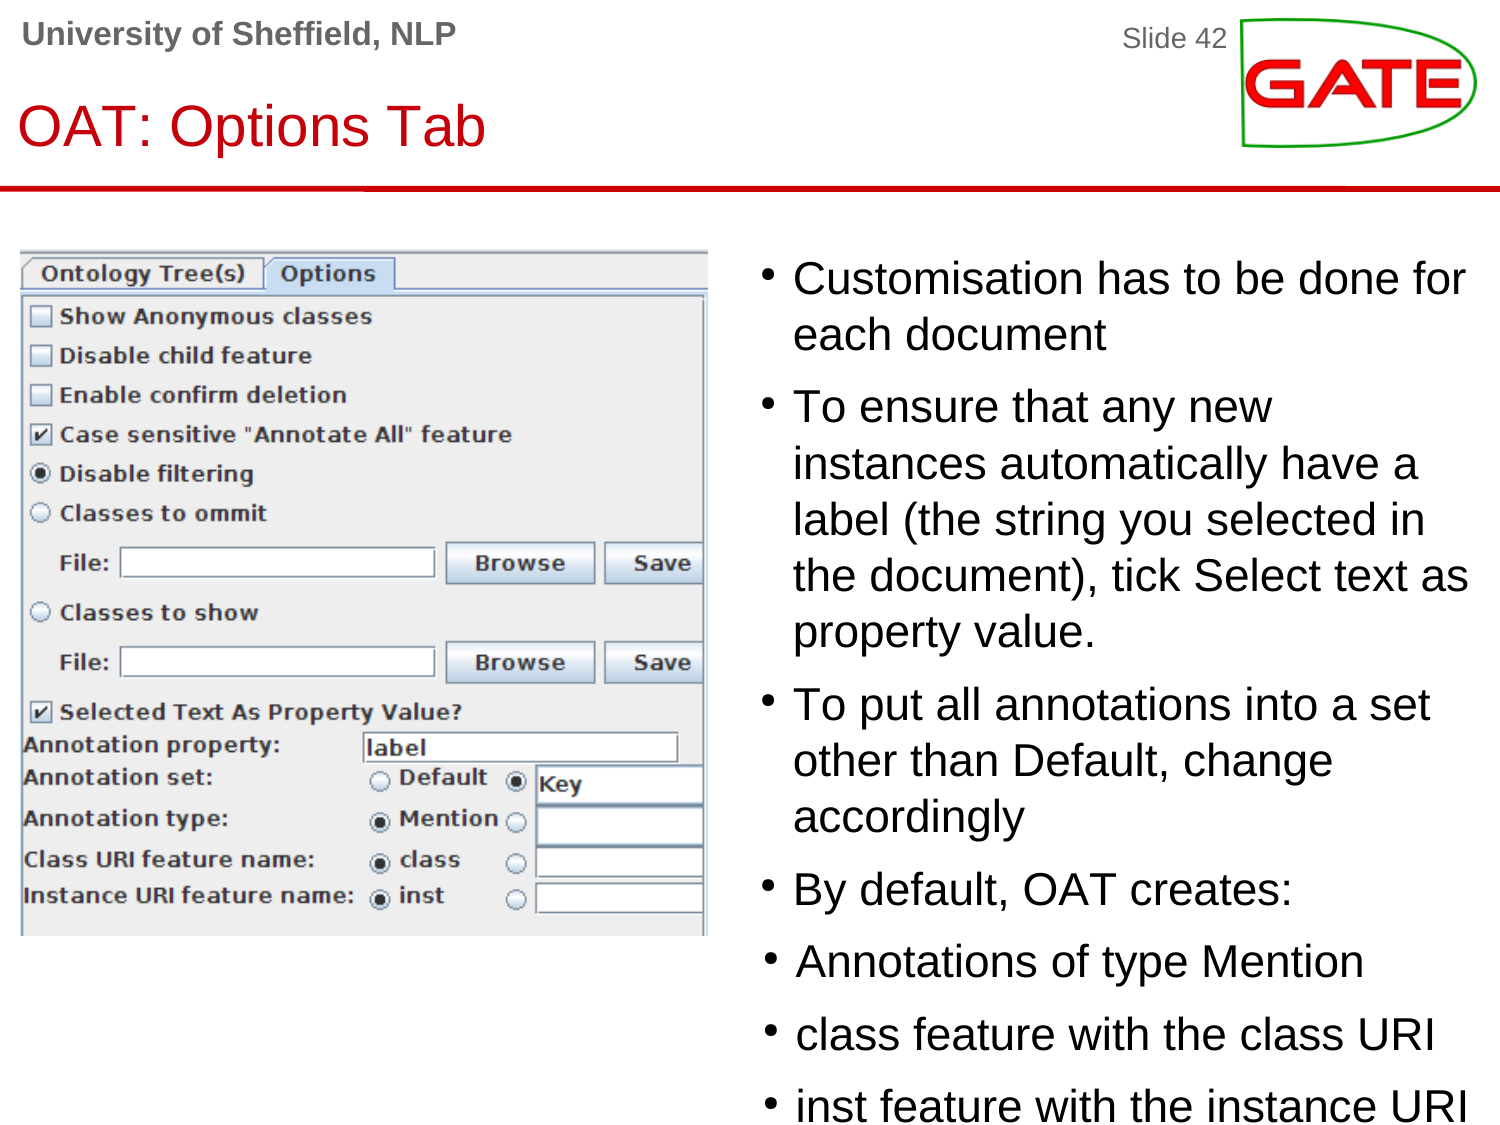

42
# OAT: Options Tab
Customisation has to be done for each document
To ensure that any new instances automatically have a label (the string you selected in the document), tick Select text as property value.
To put all annotations into a set other than Default, change accordingly
By default, OAT creates:
Annotations of type Mention
class feature with the class URI
inst feature with the instance URI